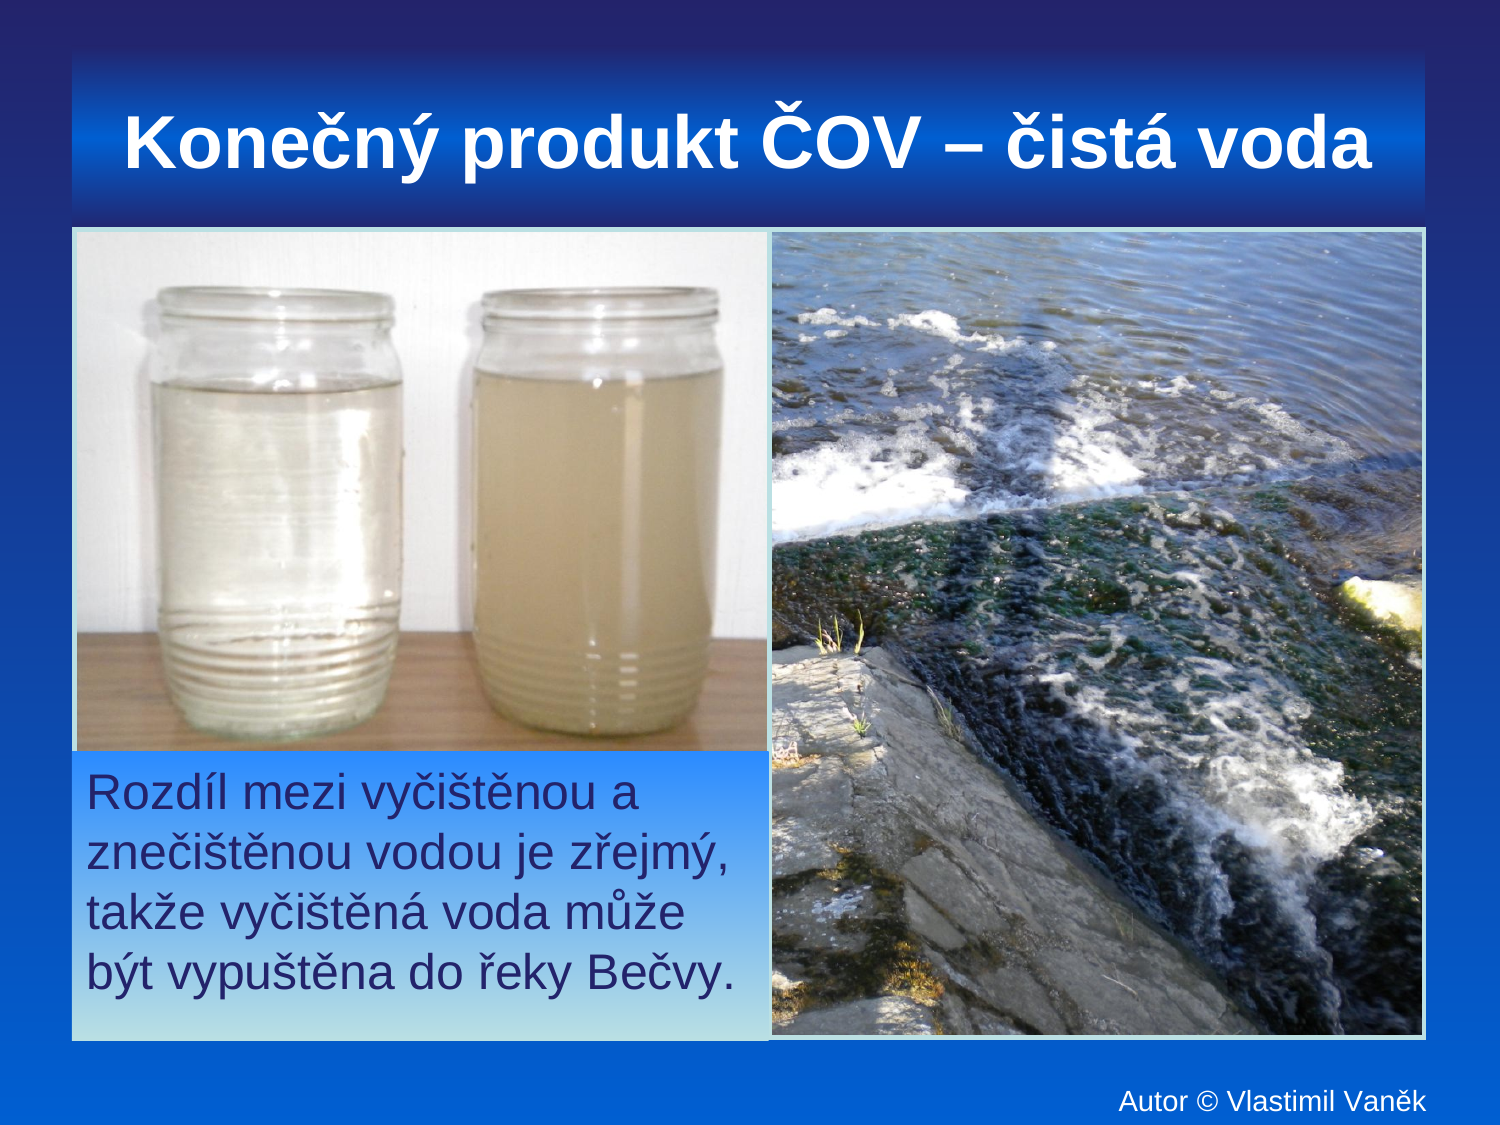

# Konečný produkt ČOV – čistá voda
Rozdíl mezi vyčištěnou a znečištěnou vodou je zřejmý, takže vyčištěná voda může být vypuštěna do řeky Bečvy.
Autor © Vlastimil Vaněk